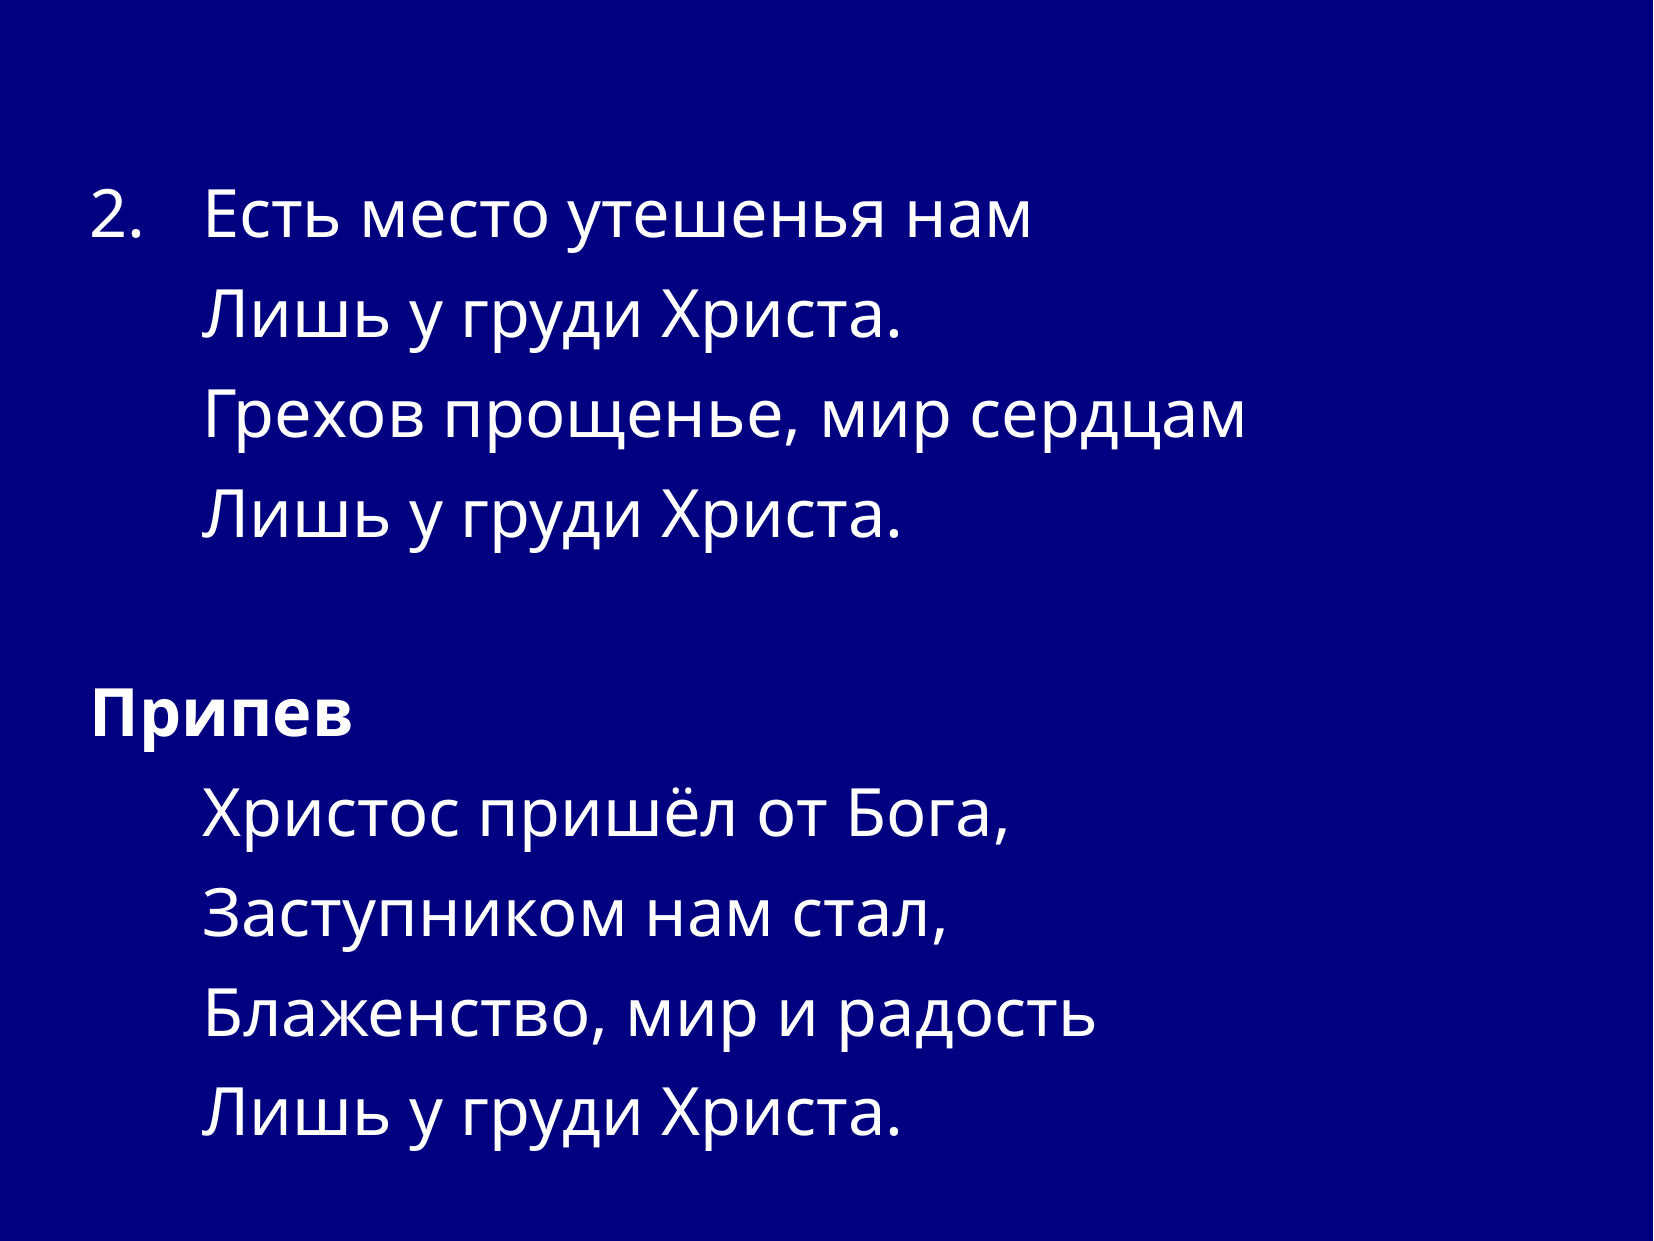

2.	Есть место утешенья нам
	Лишь у груди Христа.
	Грехов прощенье, мир сердцам
	Лишь у груди Христа.
Припев
	Христос пришёл от Бога,
	Заступником нам стал,
	Блаженство, мир и радость
	Лишь у груди Христа.